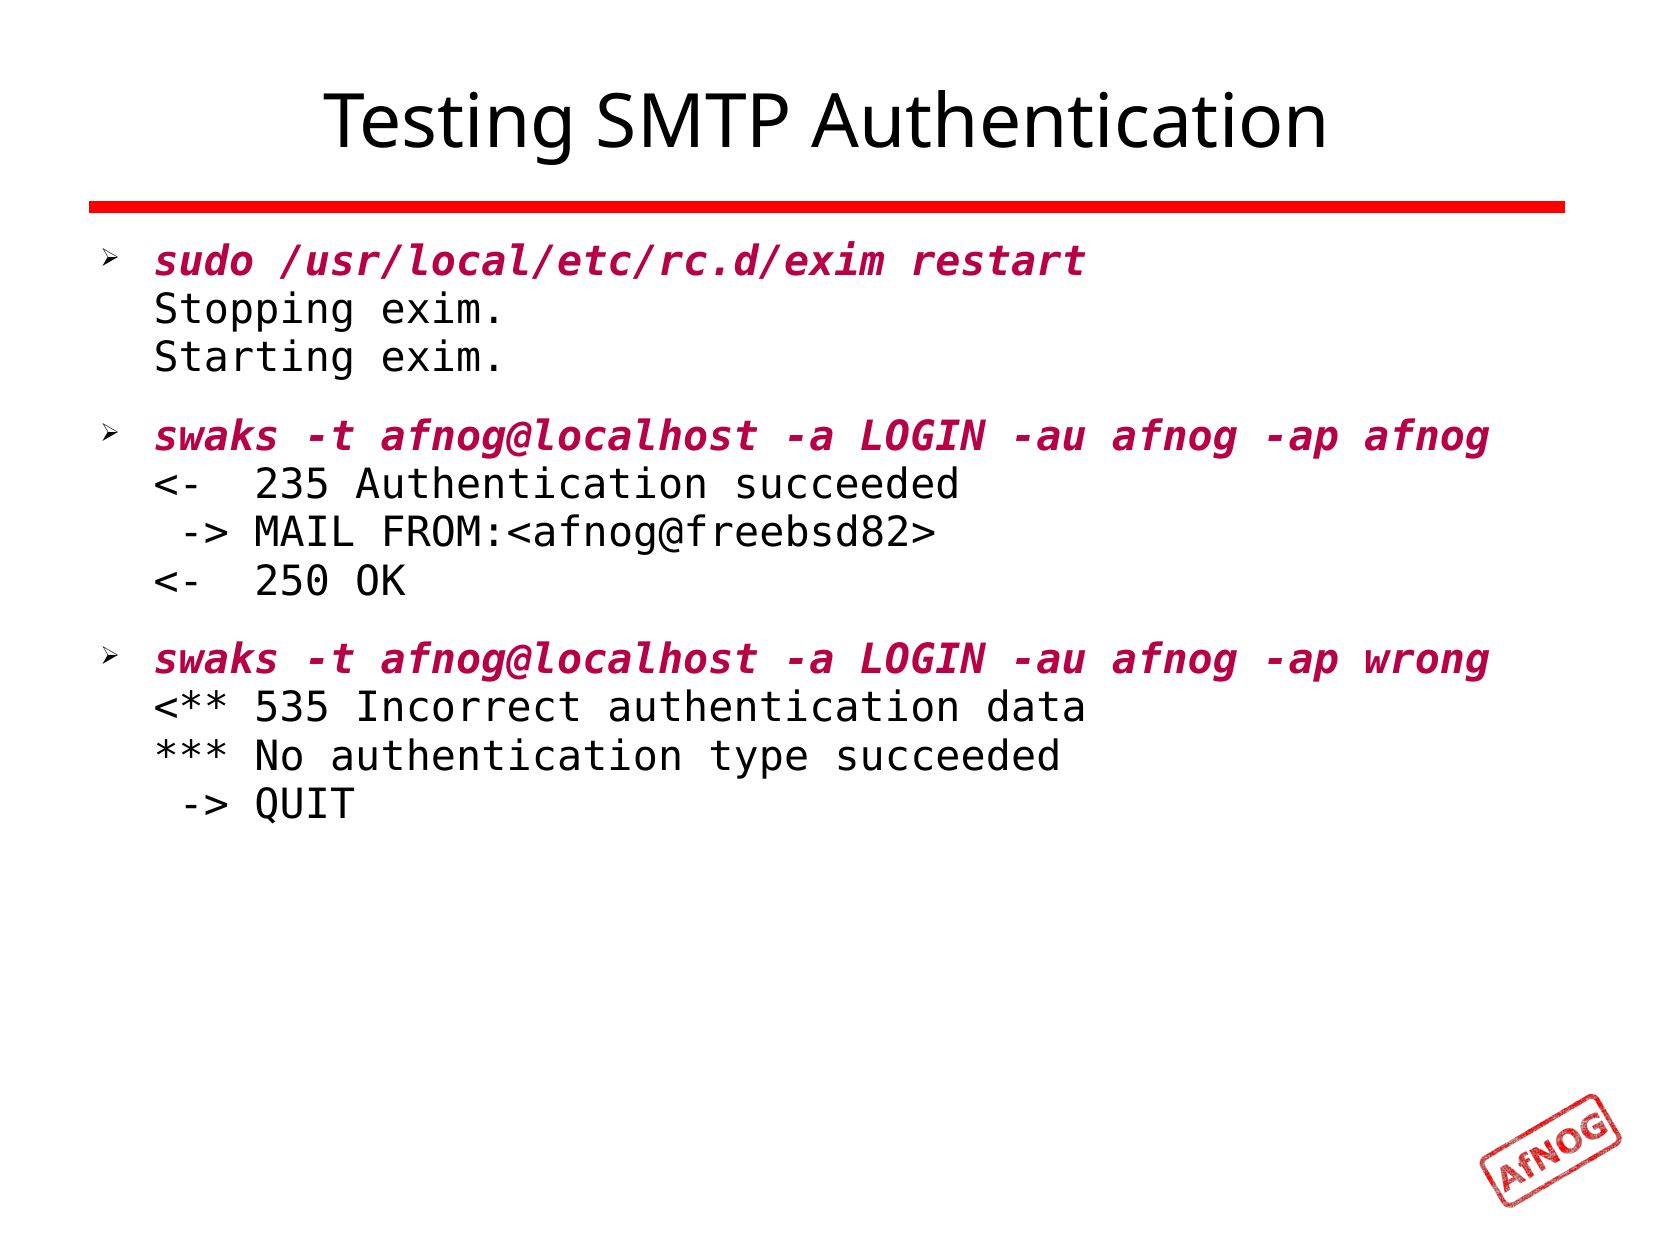

# Testing SMTP Authentication
sudo /usr/local/etc/rc.d/exim restart
Stopping exim.
Starting exim.
swaks -t afnog@localhost -a LOGIN -au afnog -ap afnog
<- 235 Authentication succeeded
 -> MAIL FROM:<afnog@freebsd82>
<- 250 OK
swaks -t afnog@localhost -a LOGIN -au afnog -ap wrong
<** 535 Incorrect authentication data
*** No authentication type succeeded
 -> QUIT